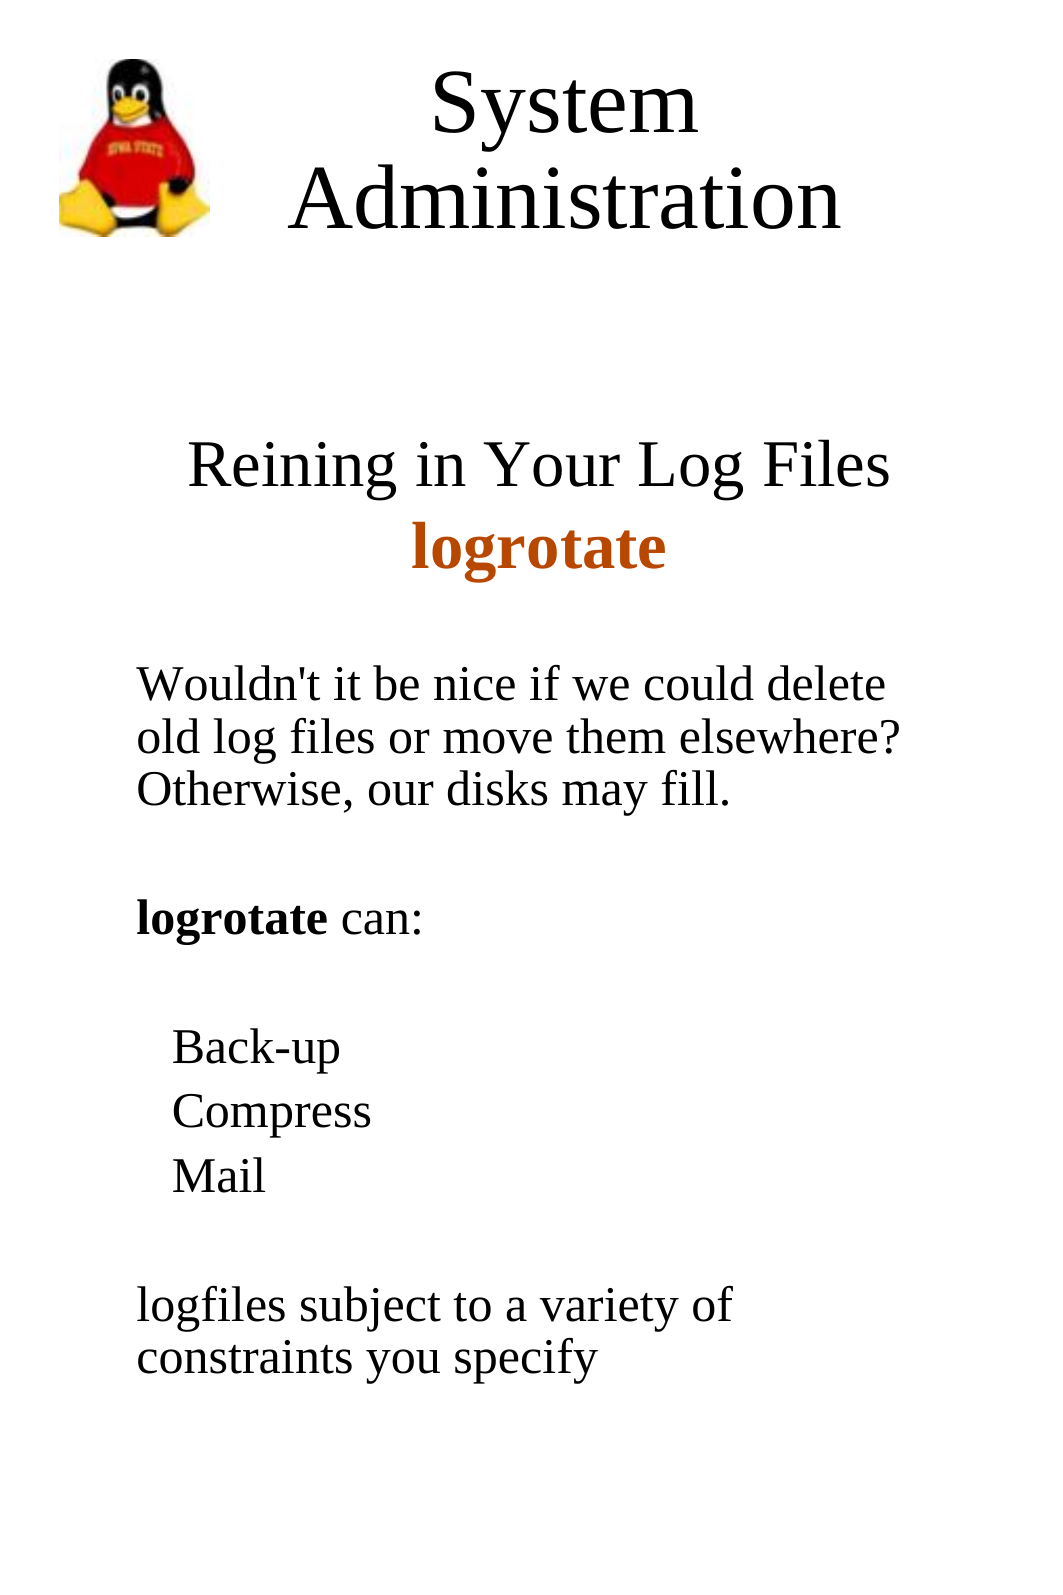

# System Administration
Reining in Your Log Files
logrotate
Wouldn't it be nice if we could delete old log files or move them elsewhere? Otherwise, our disks may fill.
logrotate can:
Back-up
Compress
Mail
logfiles subject to a variety of constraints you specify